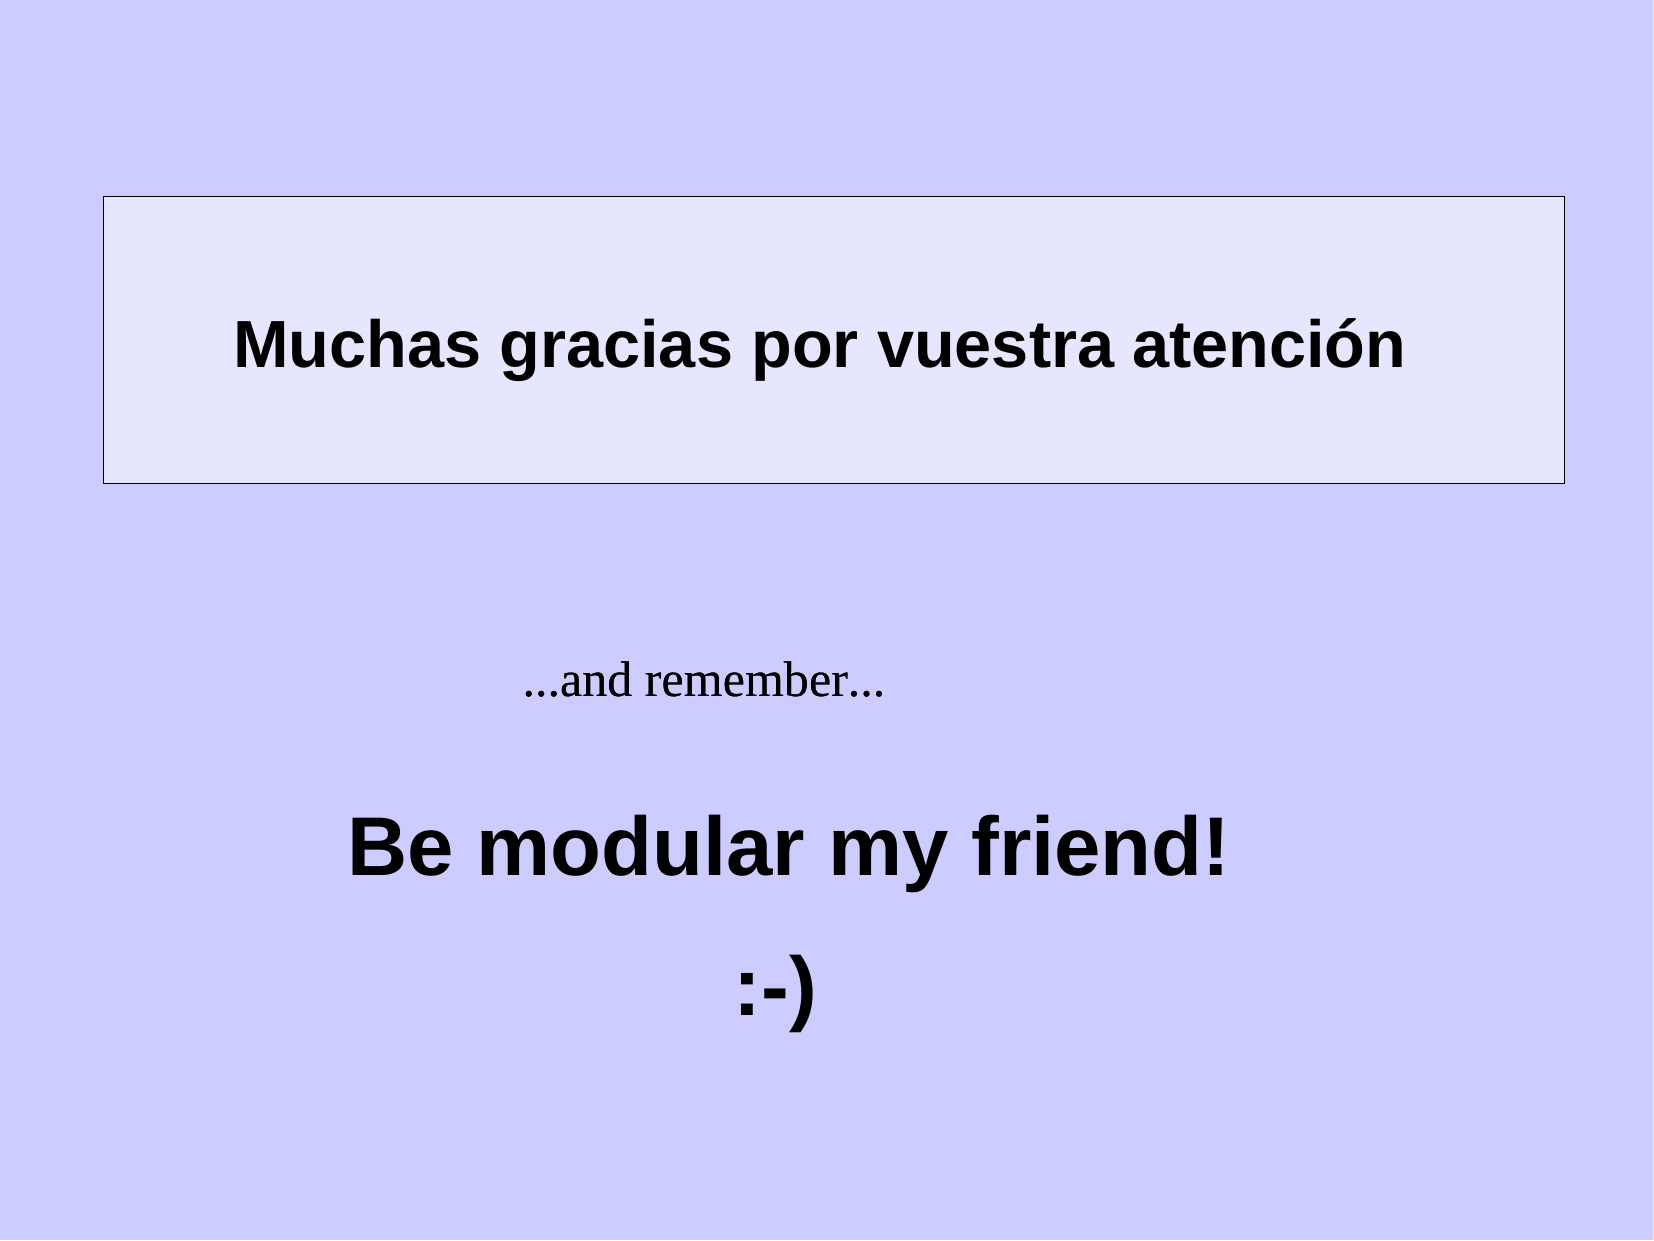

# Muchas gracias por vuestra atención
...and remember...
...and remember...
Be modular my friend!
:-)